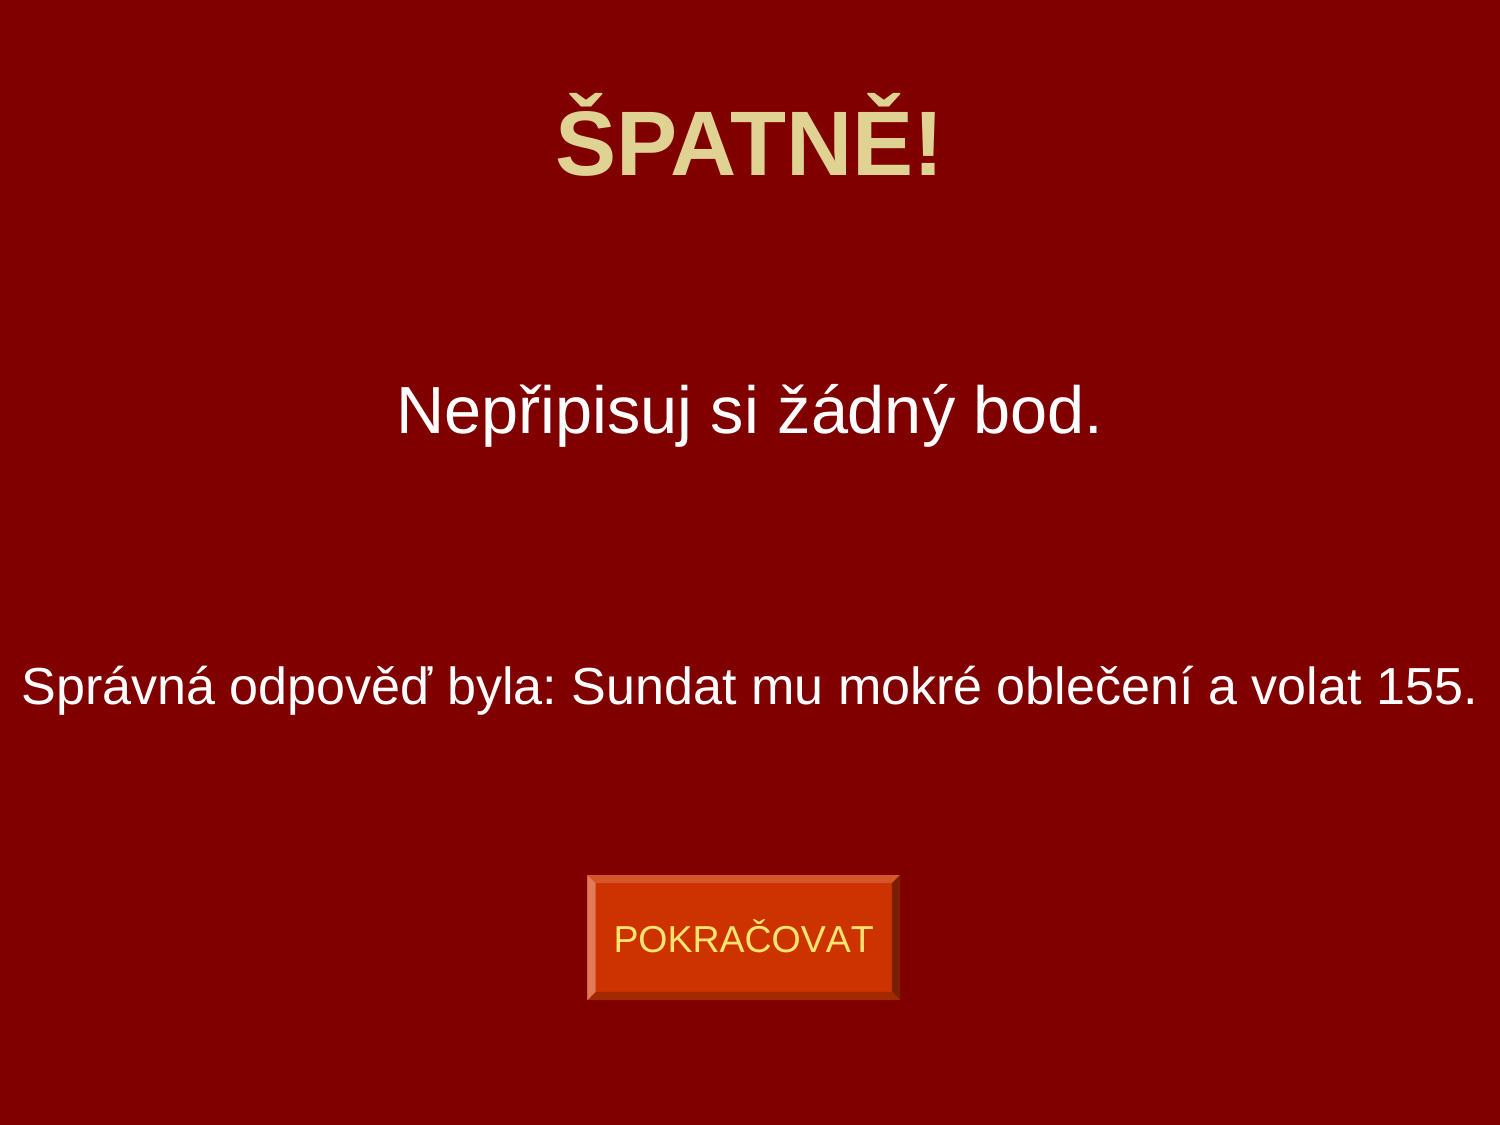

# ŠPATNĚ!
Nepřipisuj si žádný bod.
Správná odpověď byla: Sundat mu mokré oblečení a volat 155.
POKRAČOVAT